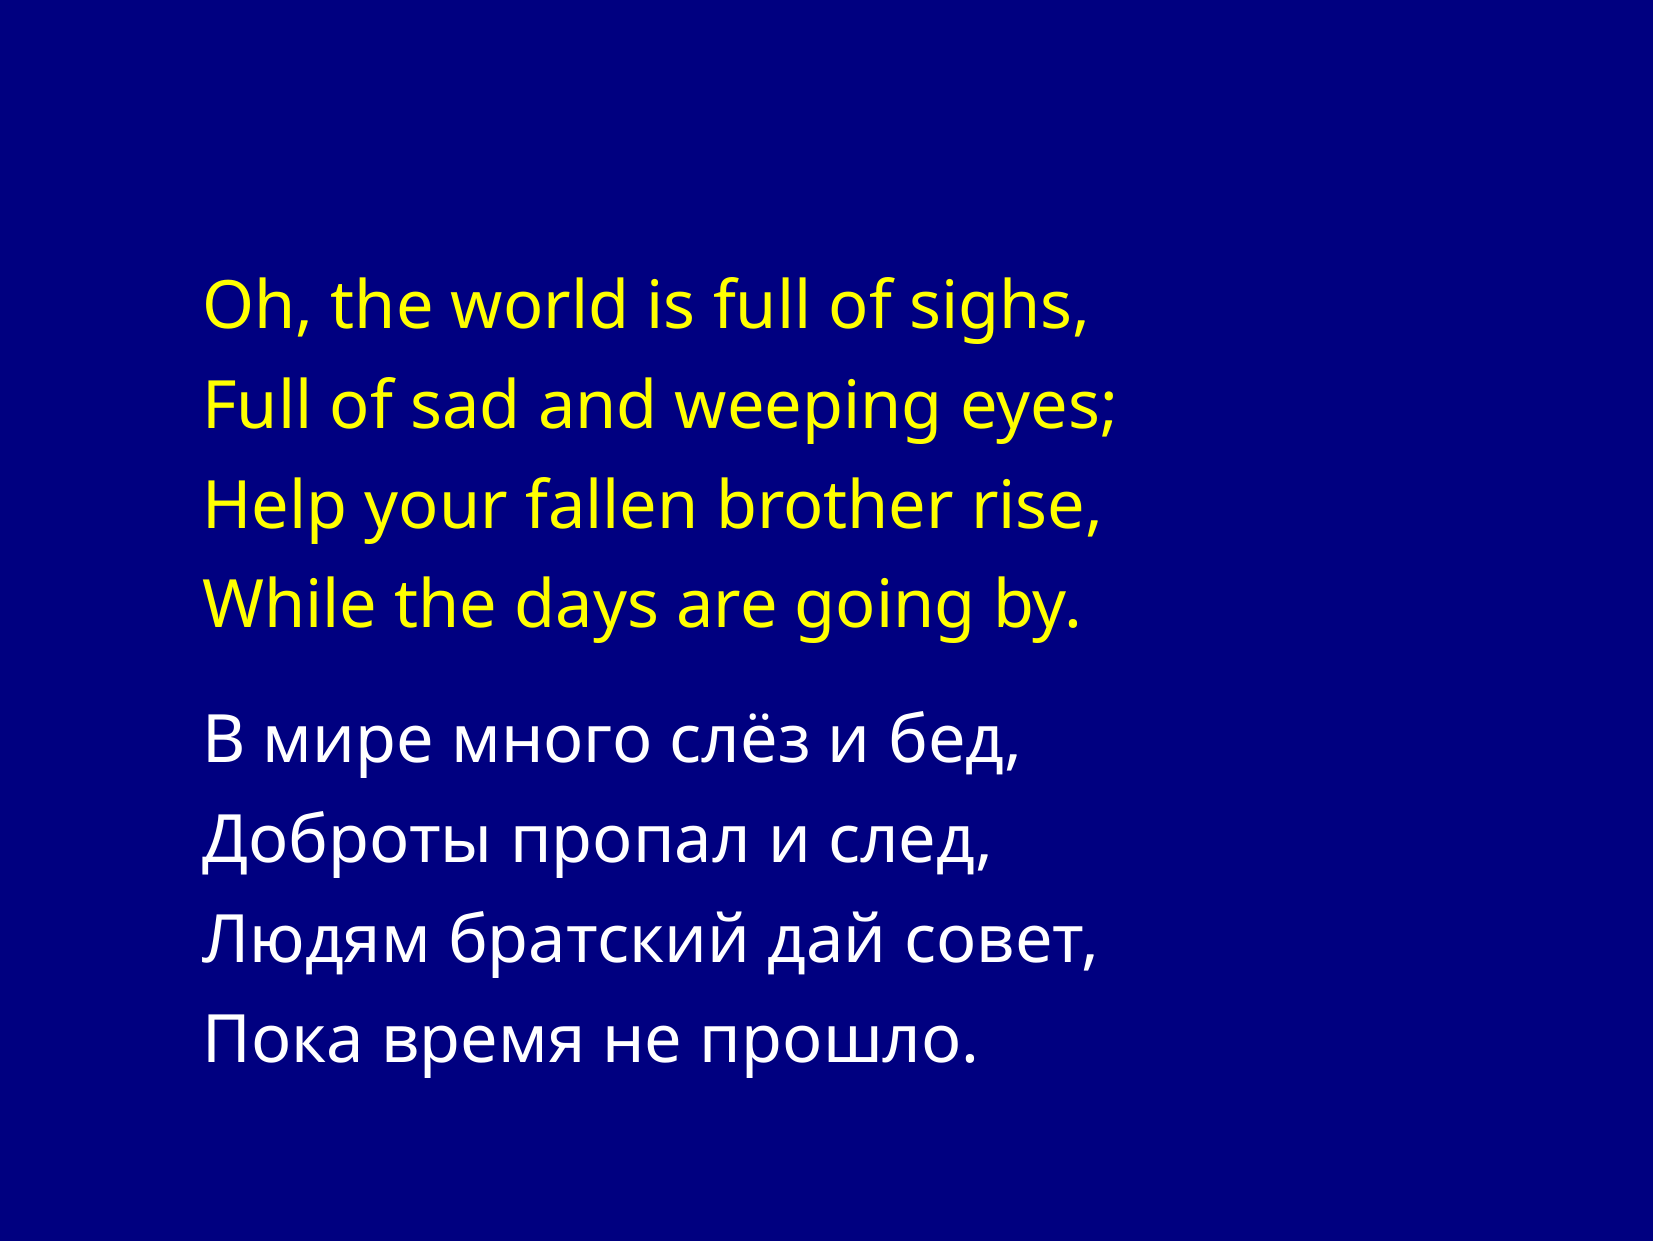

Oh, the world is full of sighs,
	Full of sad and weeping eyes;
	Help your fallen brother rise,
	While the days are going by.
	В мире много слёз и бед,
	Доброты пропал и след,
	Людям братский дай совет,
	Пока время не прошло.